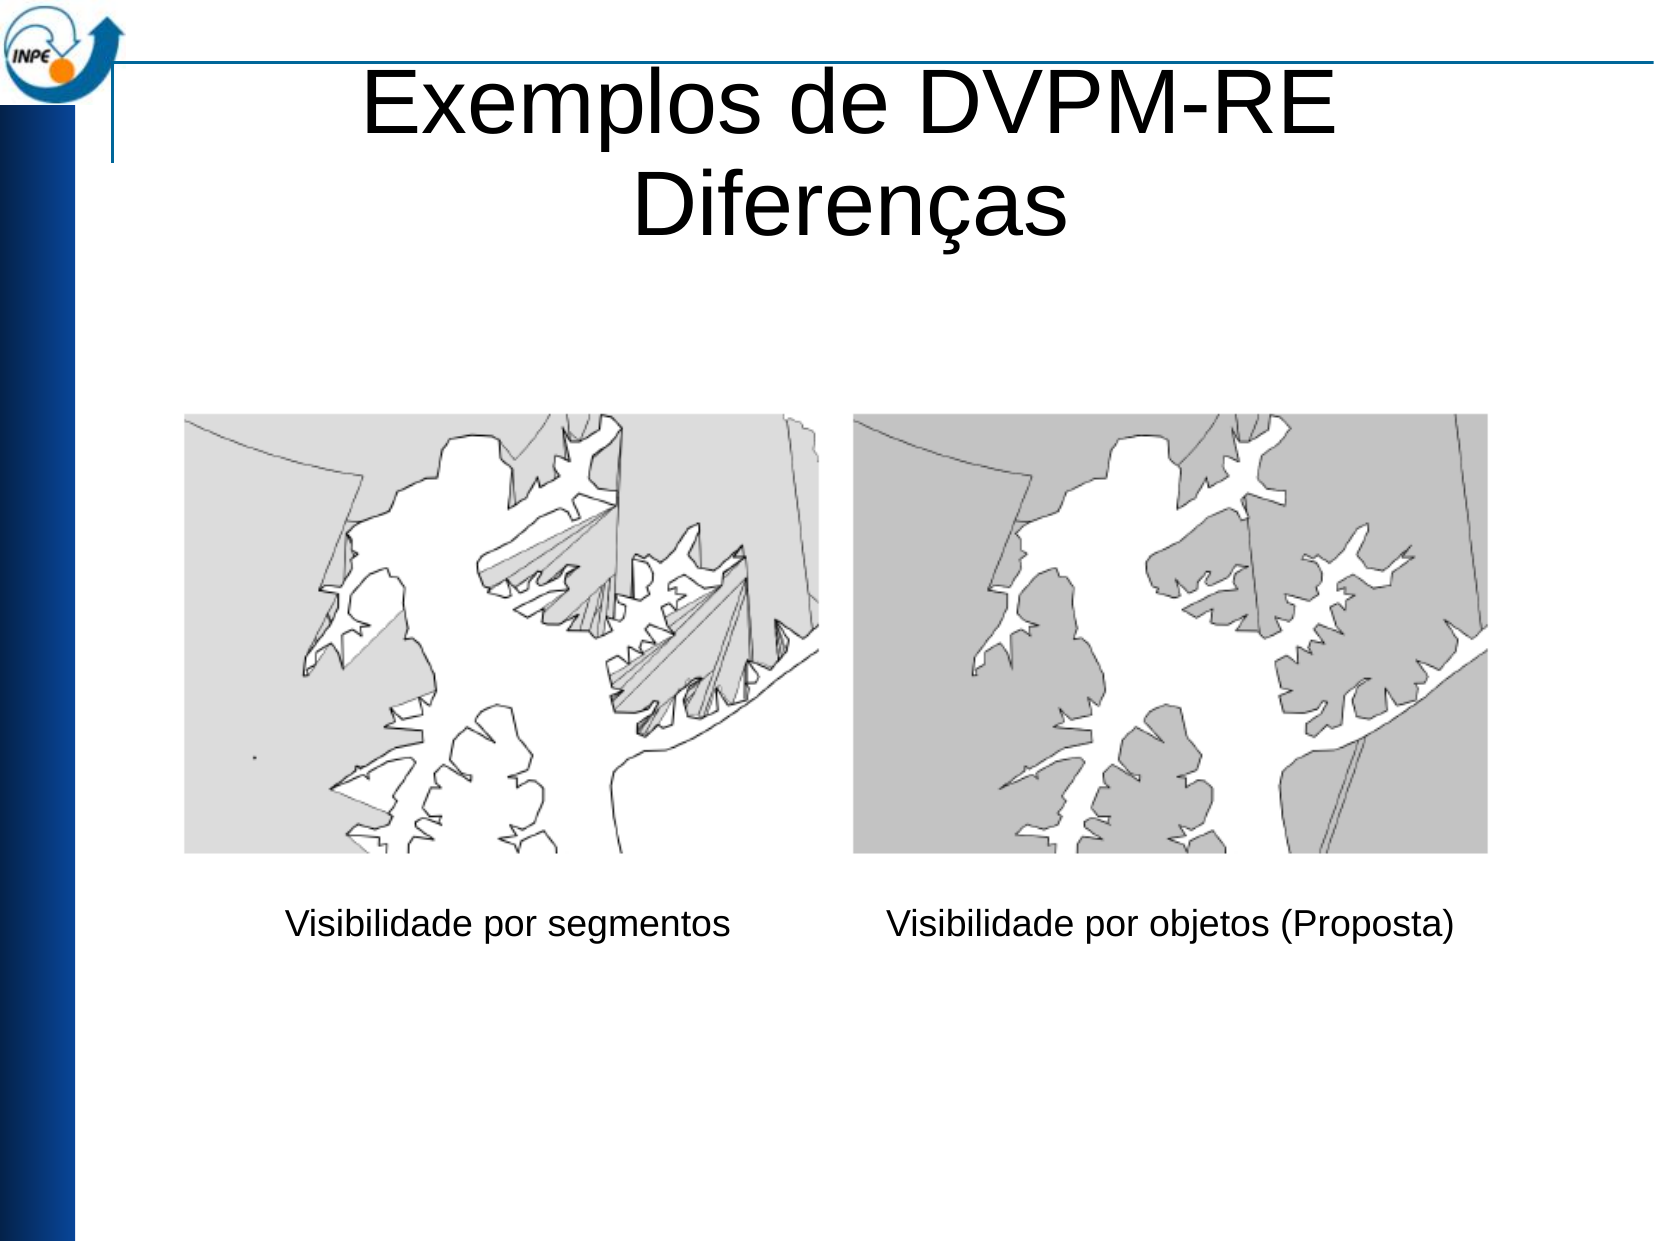

# Exemplos de DVPM-RE Diferenças
Visibilidade por segmentos
Visibilidade por objetos (Proposta)